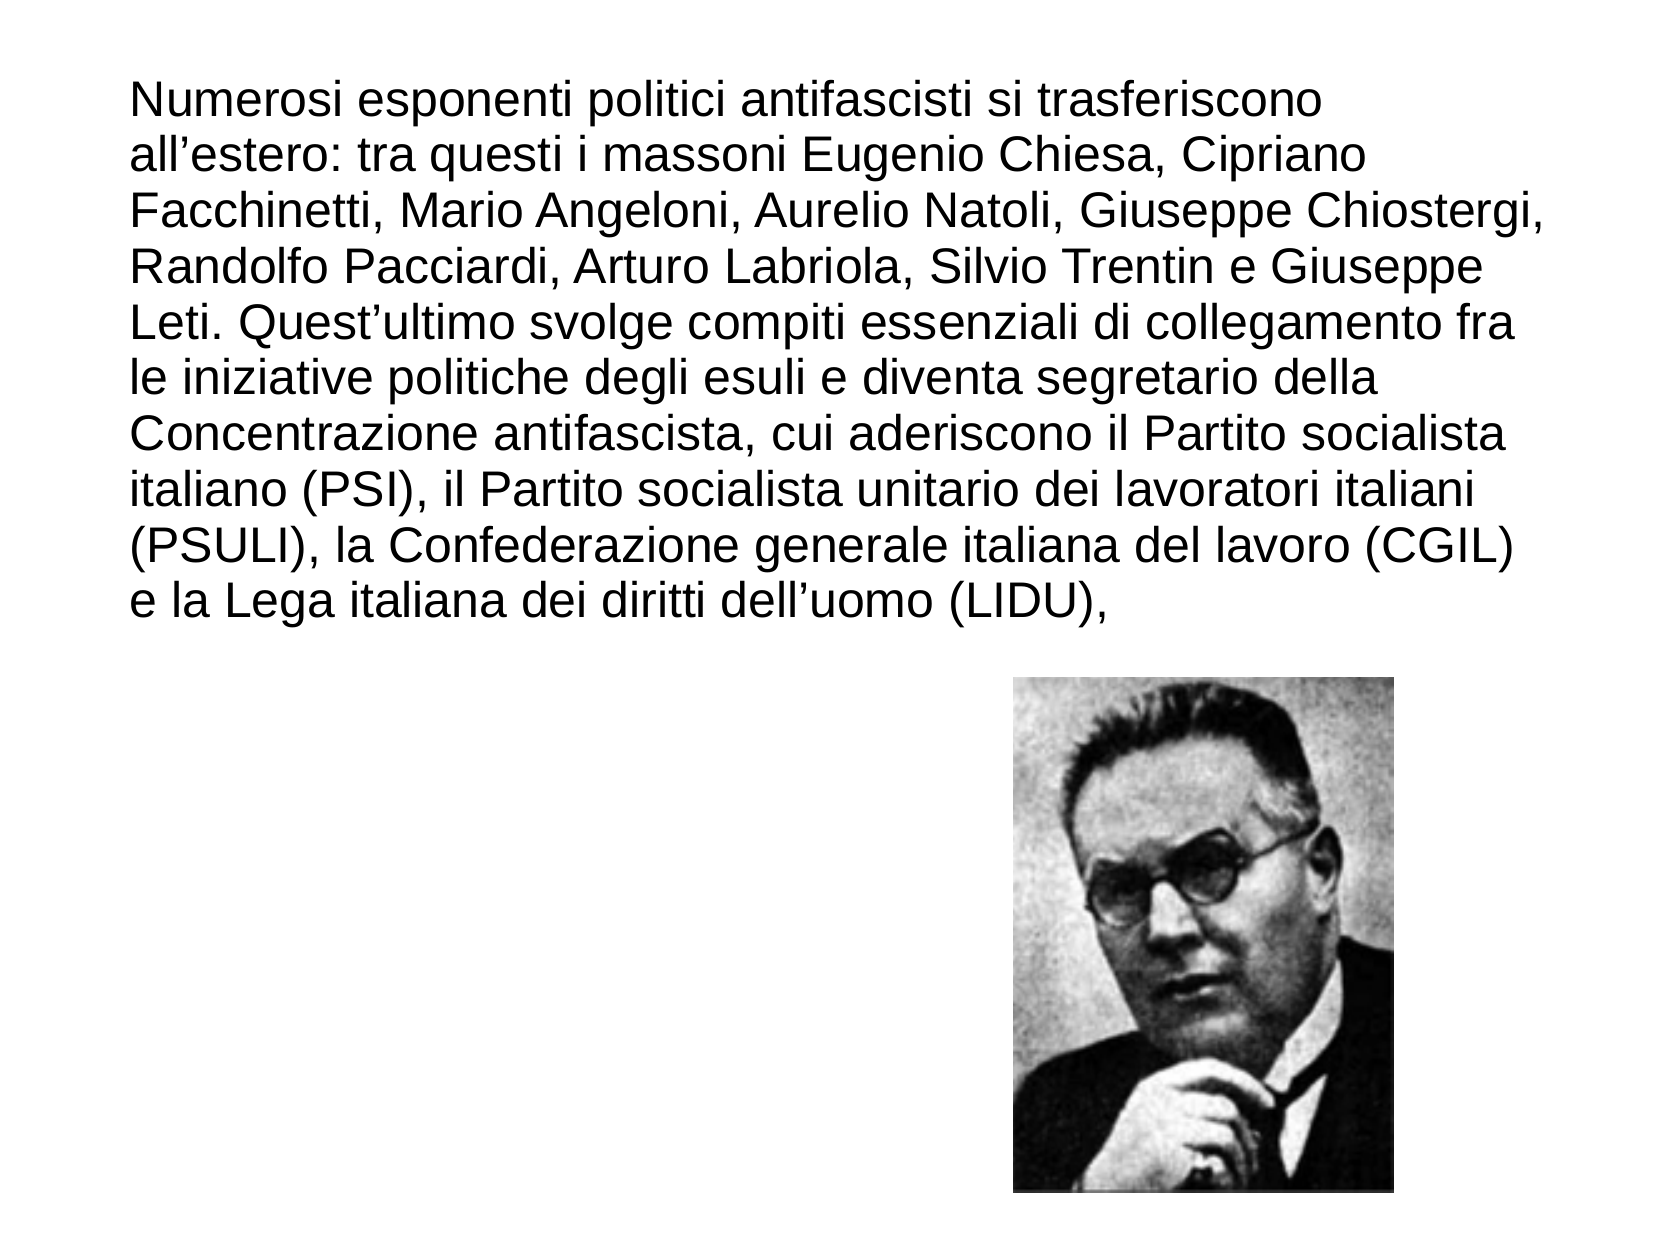

# Numerosi esponenti politici antifascisti si trasferiscono all’estero: tra questi i massoni Eugenio Chiesa, Cipriano Facchinetti, Mario Angeloni, Aurelio Natoli, Giuseppe Chiostergi, Randolfo Pacciardi, Arturo Labriola, Silvio Trentin e Giuseppe Leti. Quest’ultimo svolge compiti essenziali di collegamento fra le iniziative politiche degli esuli e diventa segretario della Concentrazione antifascista, cui aderiscono il Partito socialista italiano (PSI), il Partito socialista unitario dei lavoratori italiani (PSULI), la Confederazione generale italiana del lavoro (CGIL) e la Lega italiana dei diritti dell’uomo (LIDU),